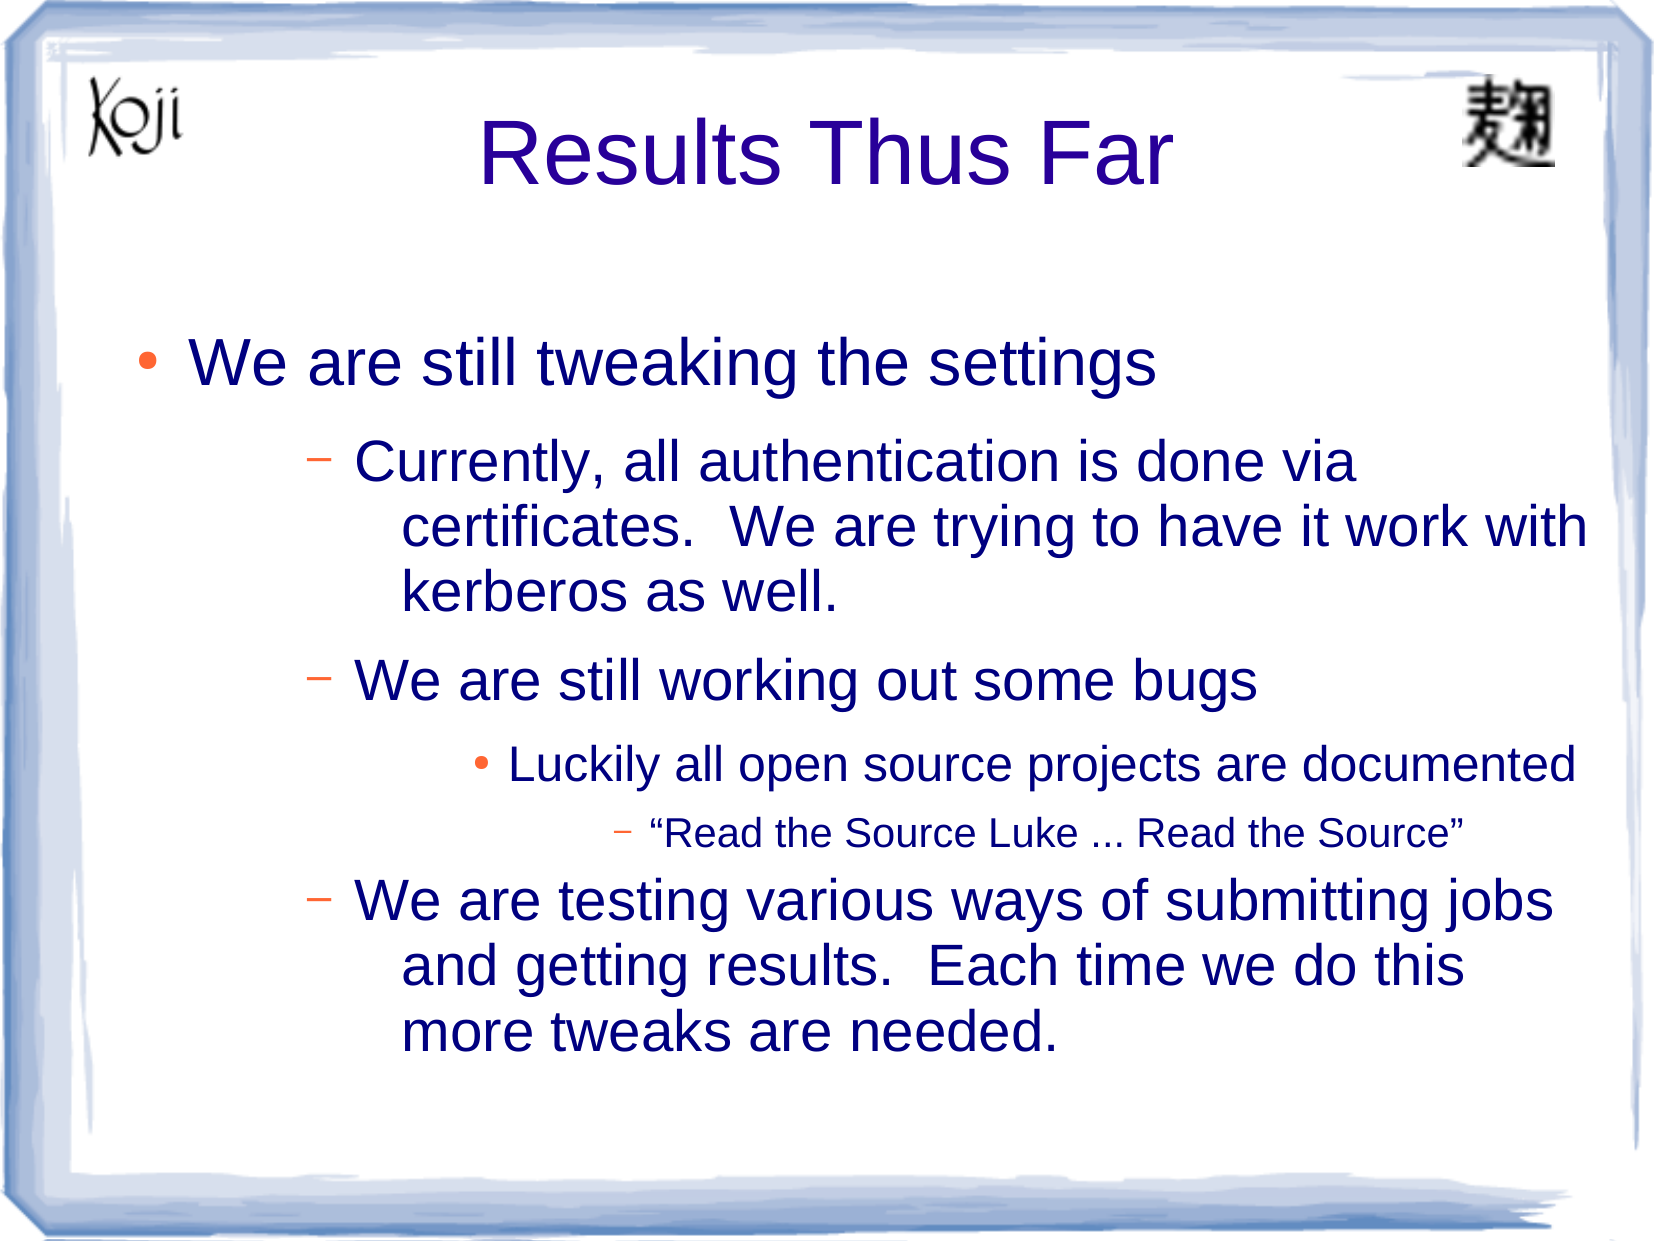

# Results Thus Far
We are still tweaking the settings
Currently, all authentication is done via certificates. We are trying to have it work with kerberos as well.
We are still working out some bugs
Luckily all open source projects are documented
“Read the Source Luke ... Read the Source”
We are testing various ways of submitting jobs and getting results. Each time we do this more tweaks are needed.